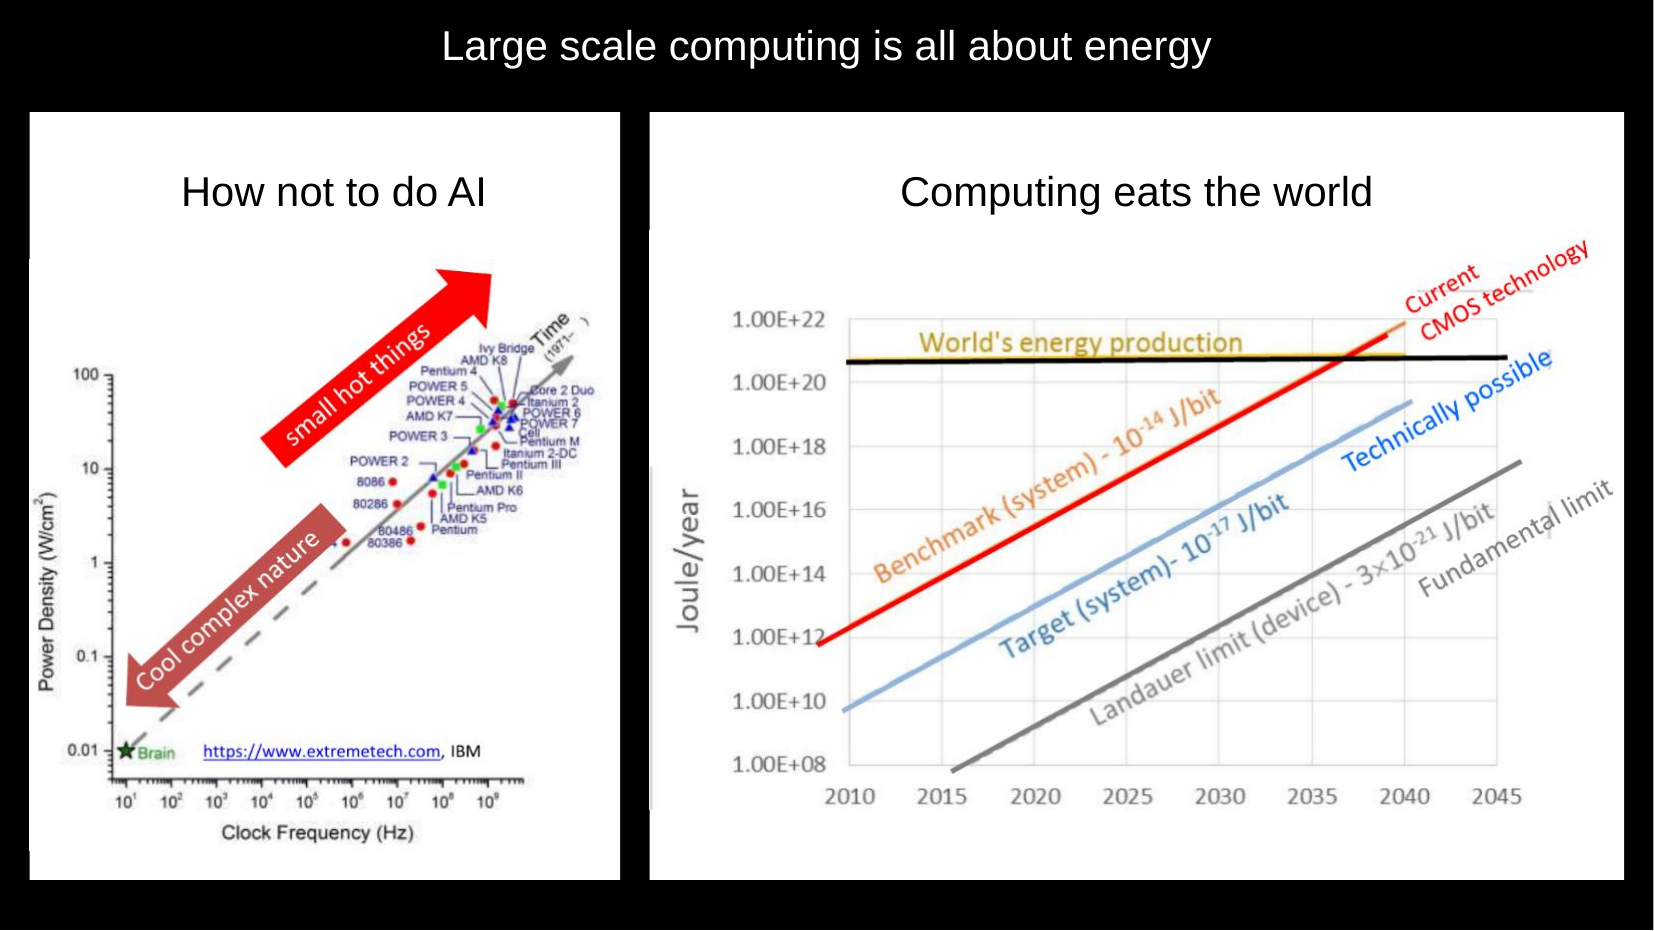

Large scale computing is all about energy
How not to do AI
Computing eats the world